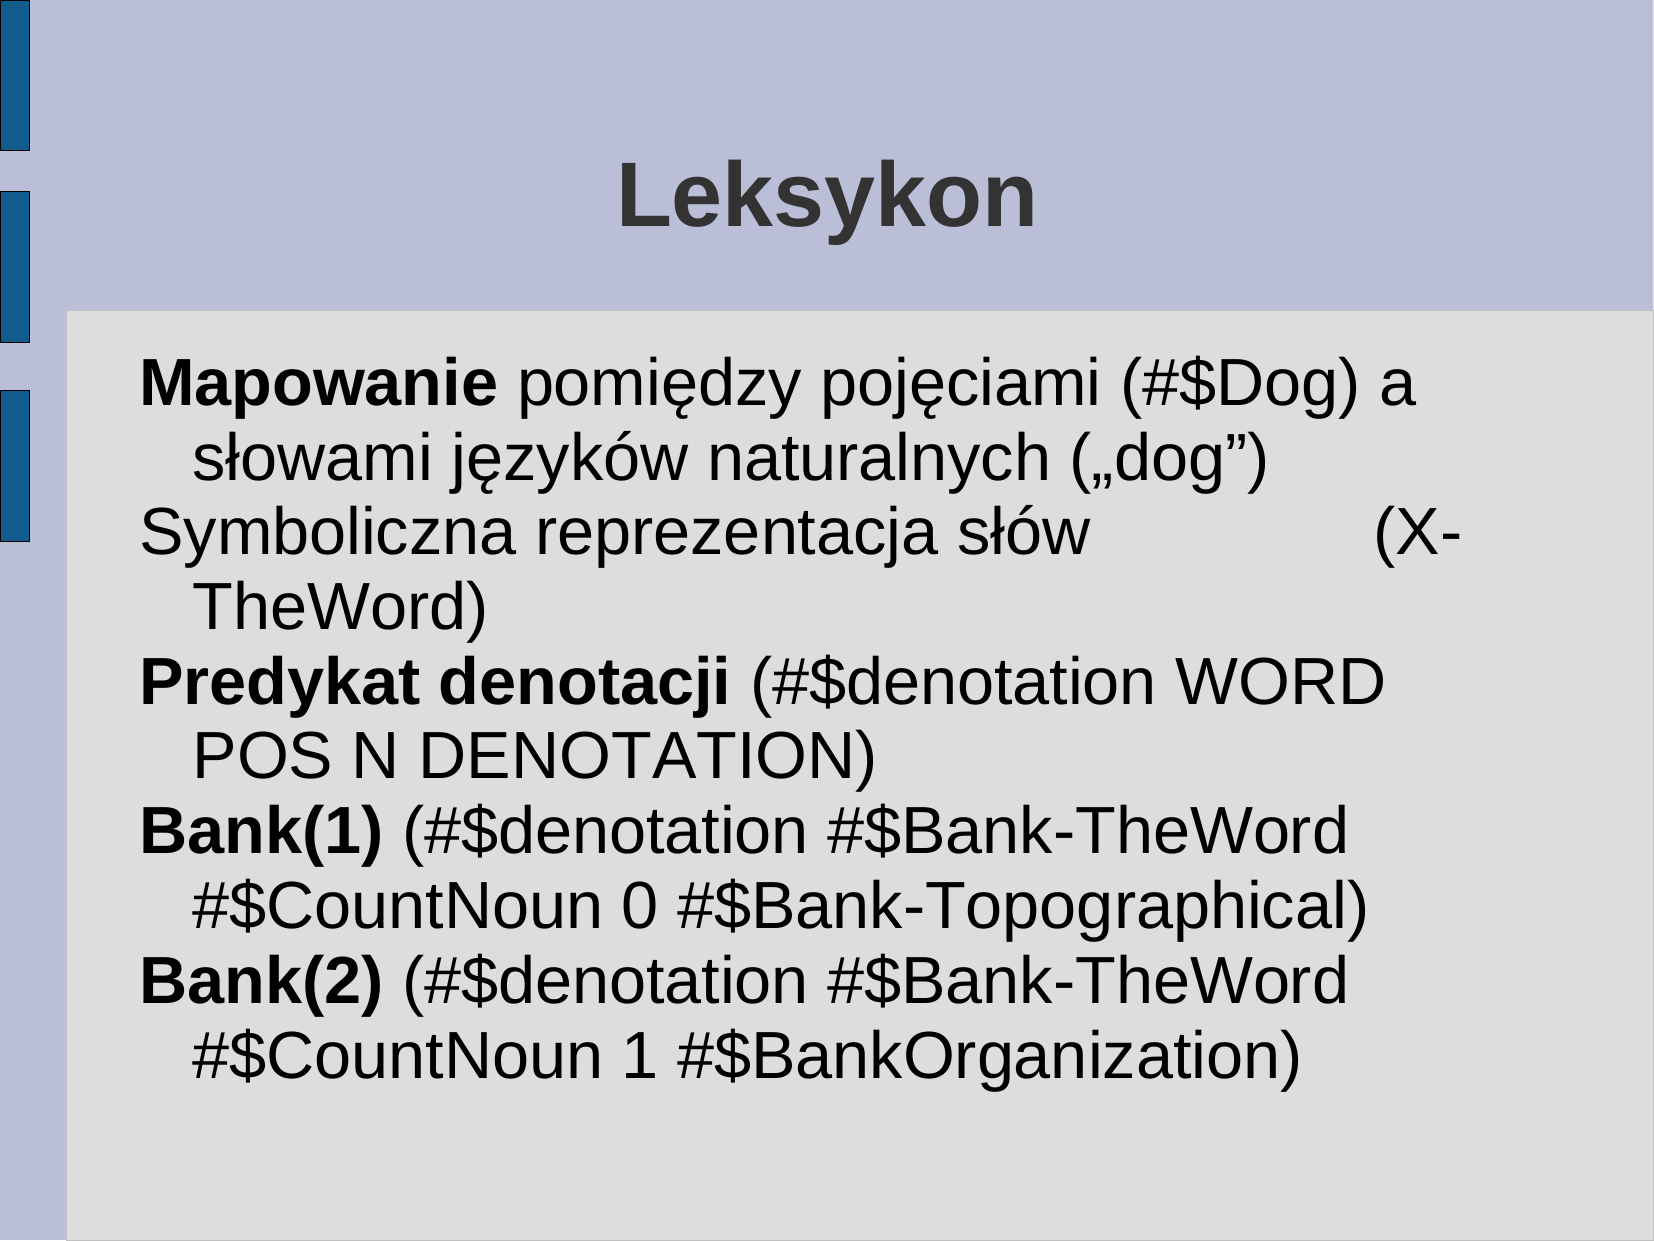

# Leksykon
Mapowanie pomiędzy pojęciami (#$Dog) a słowami języków naturalnych („dog”)
Symboliczna reprezentacja słów 				(X-TheWord)
Predykat denotacji (#$denotation WORD POS N DENOTATION)
Bank(1) (#$denotation #$Bank-TheWord #$CountNoun 0 #$Bank-Topographical)
Bank(2) (#$denotation #$Bank-TheWord #$CountNoun 1 #$BankOrganization)